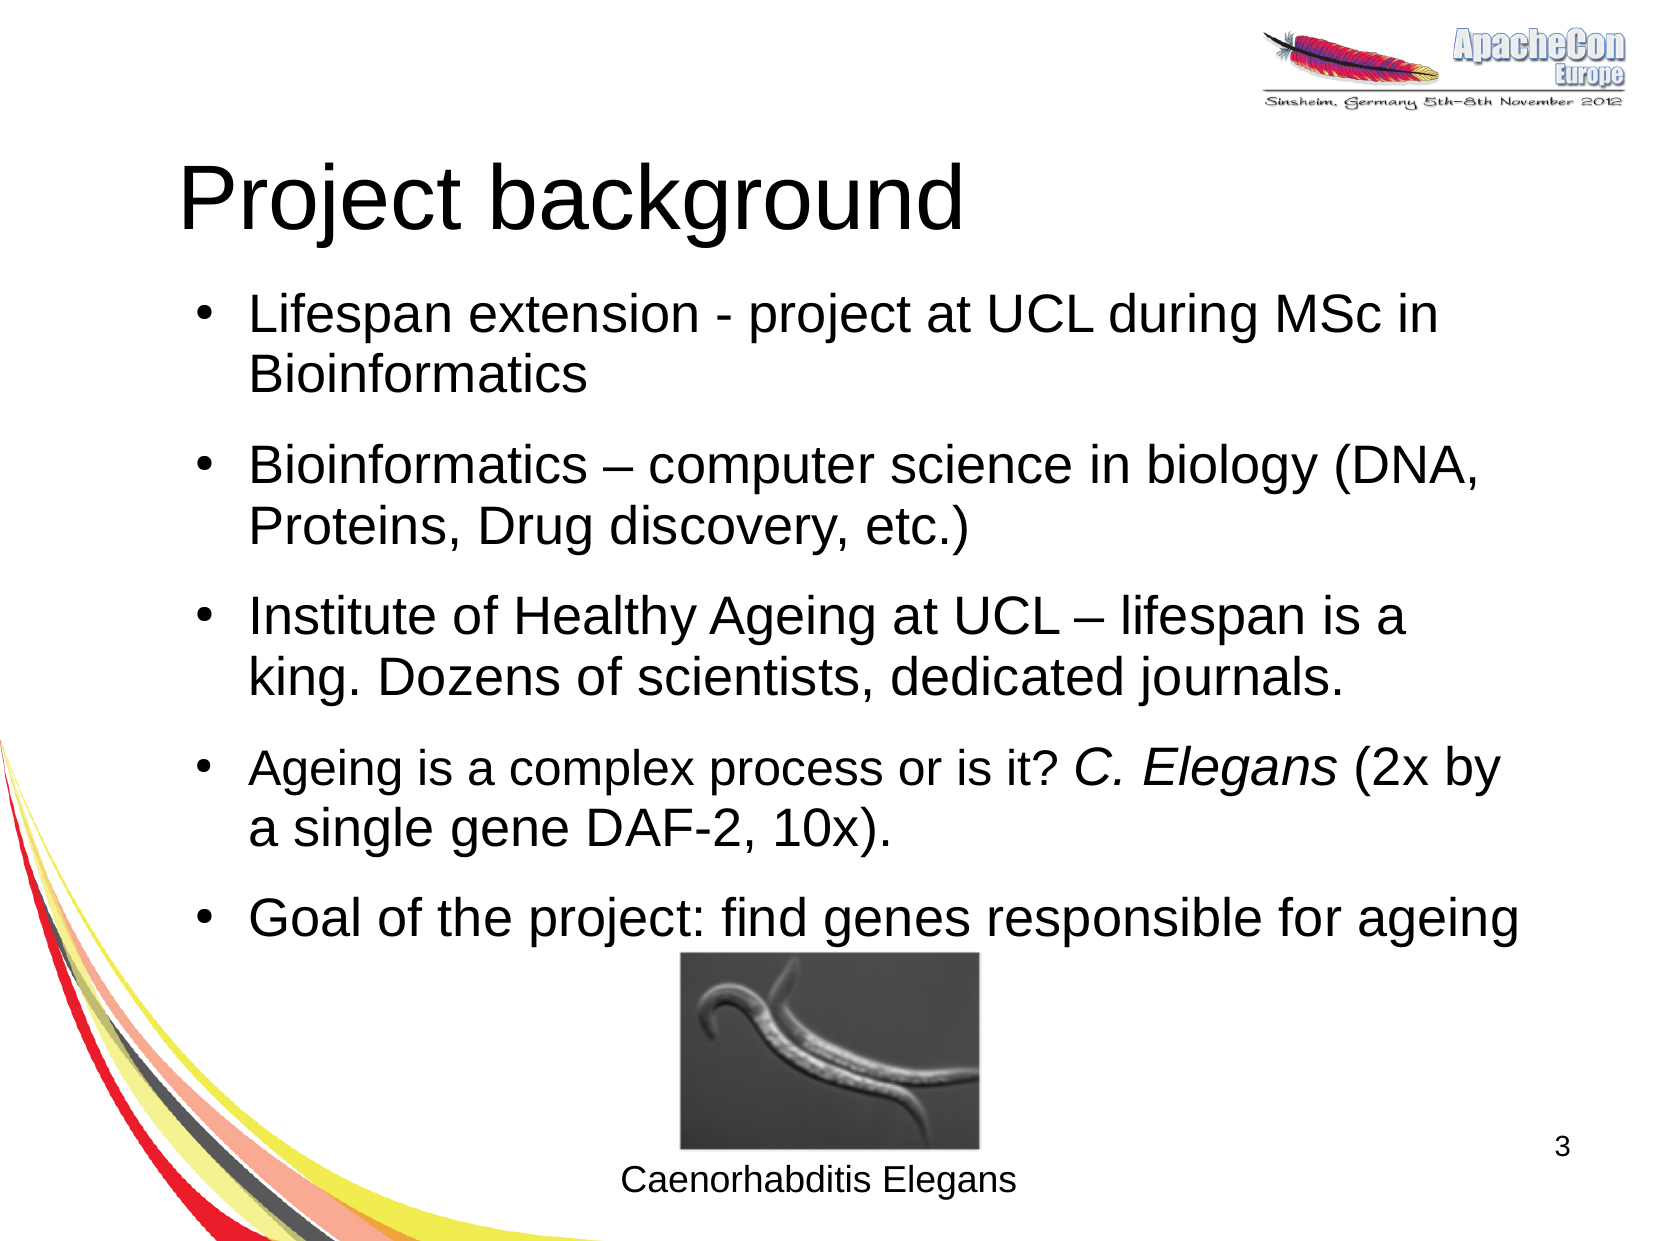

# Project background
Lifespan extension - project at UCL during MSc in Bioinformatics
Bioinformatics – computer science in biology (DNA, Proteins, Drug discovery, etc.)
Institute of Healthy Ageing at UCL – lifespan is a king. Dozens of scientists, dedicated journals.
Ageing is a complex process or is it? C. Elegans (2x by a single gene DAF-2, 10x).
Goal of the project: find genes responsible for ageing
3
Caenorhabditis Elegans